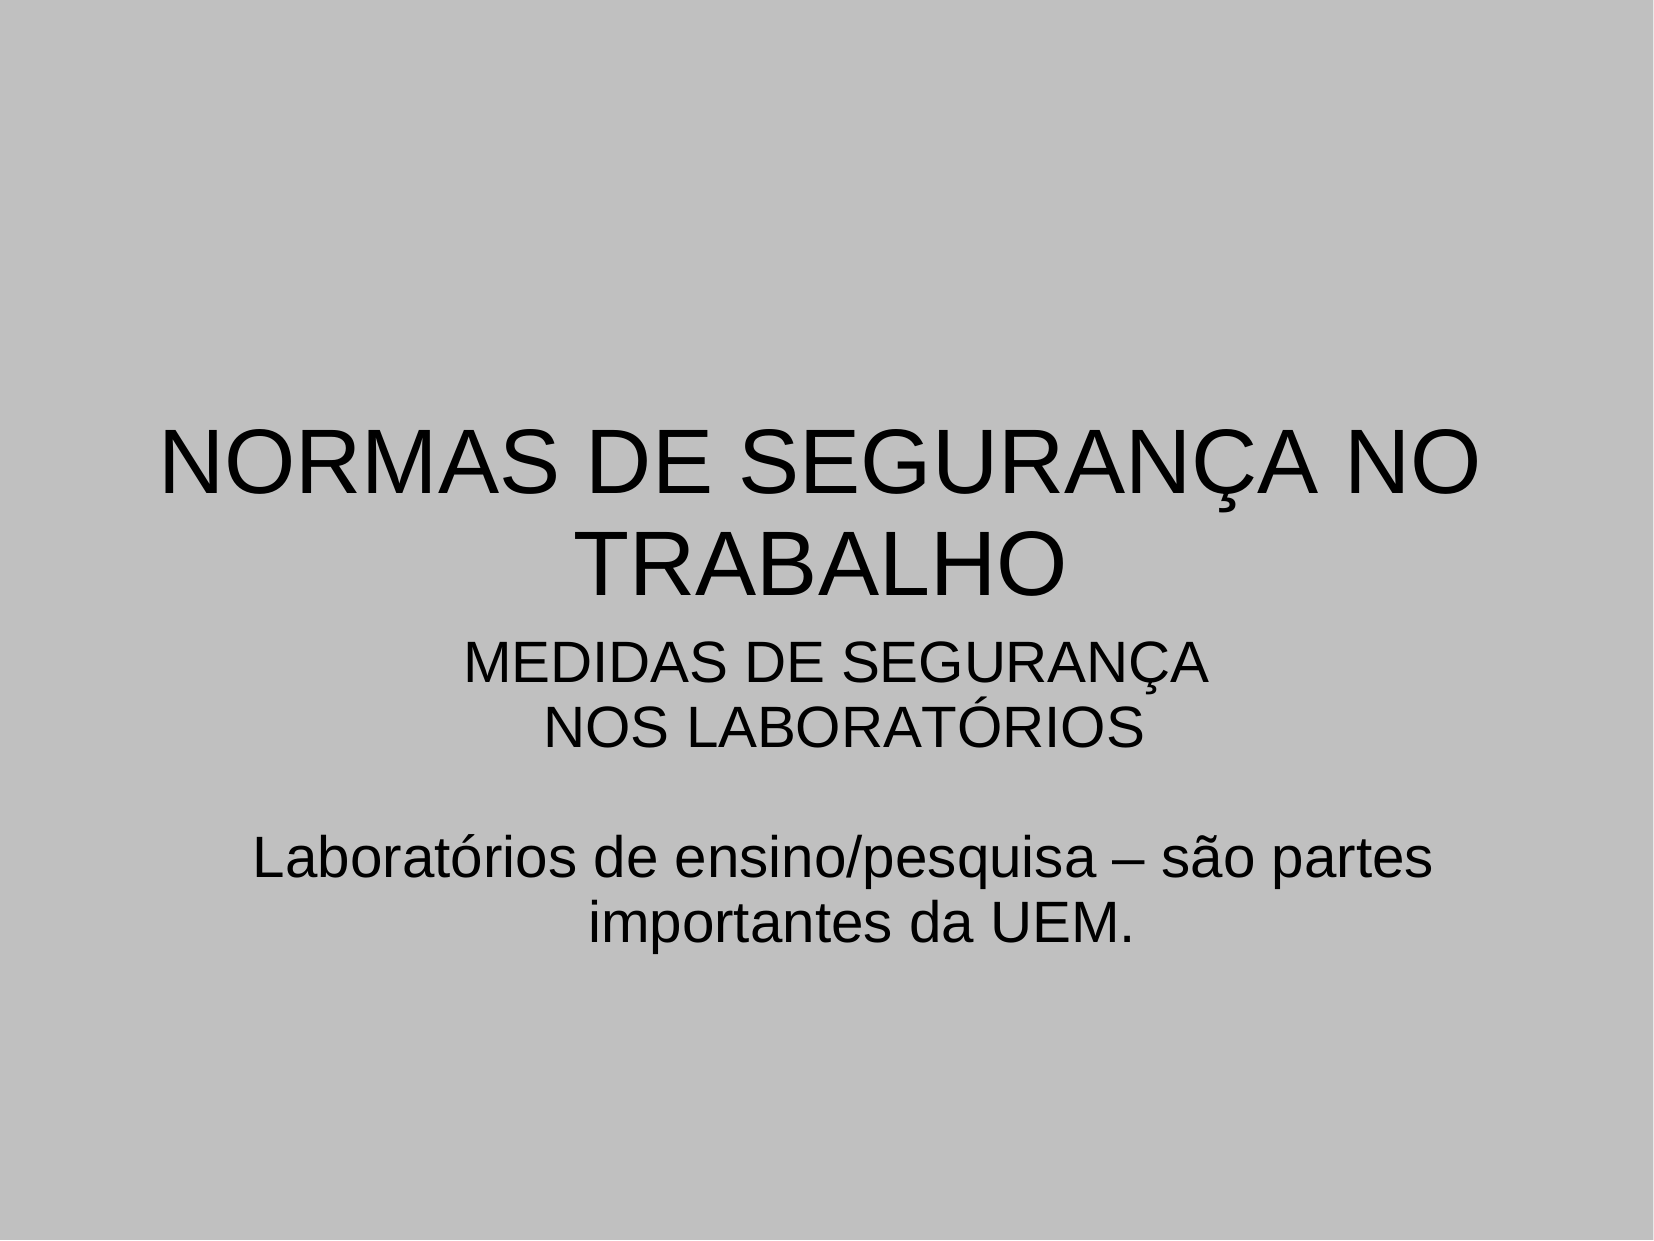

# NORMAS DE SEGURANÇA NO TRABALHO
MEDIDAS DE SEGURANÇA
NOS LABORATÓRIOS
Laboratórios de ensino/pesquisa – são partes importantes da UEM.